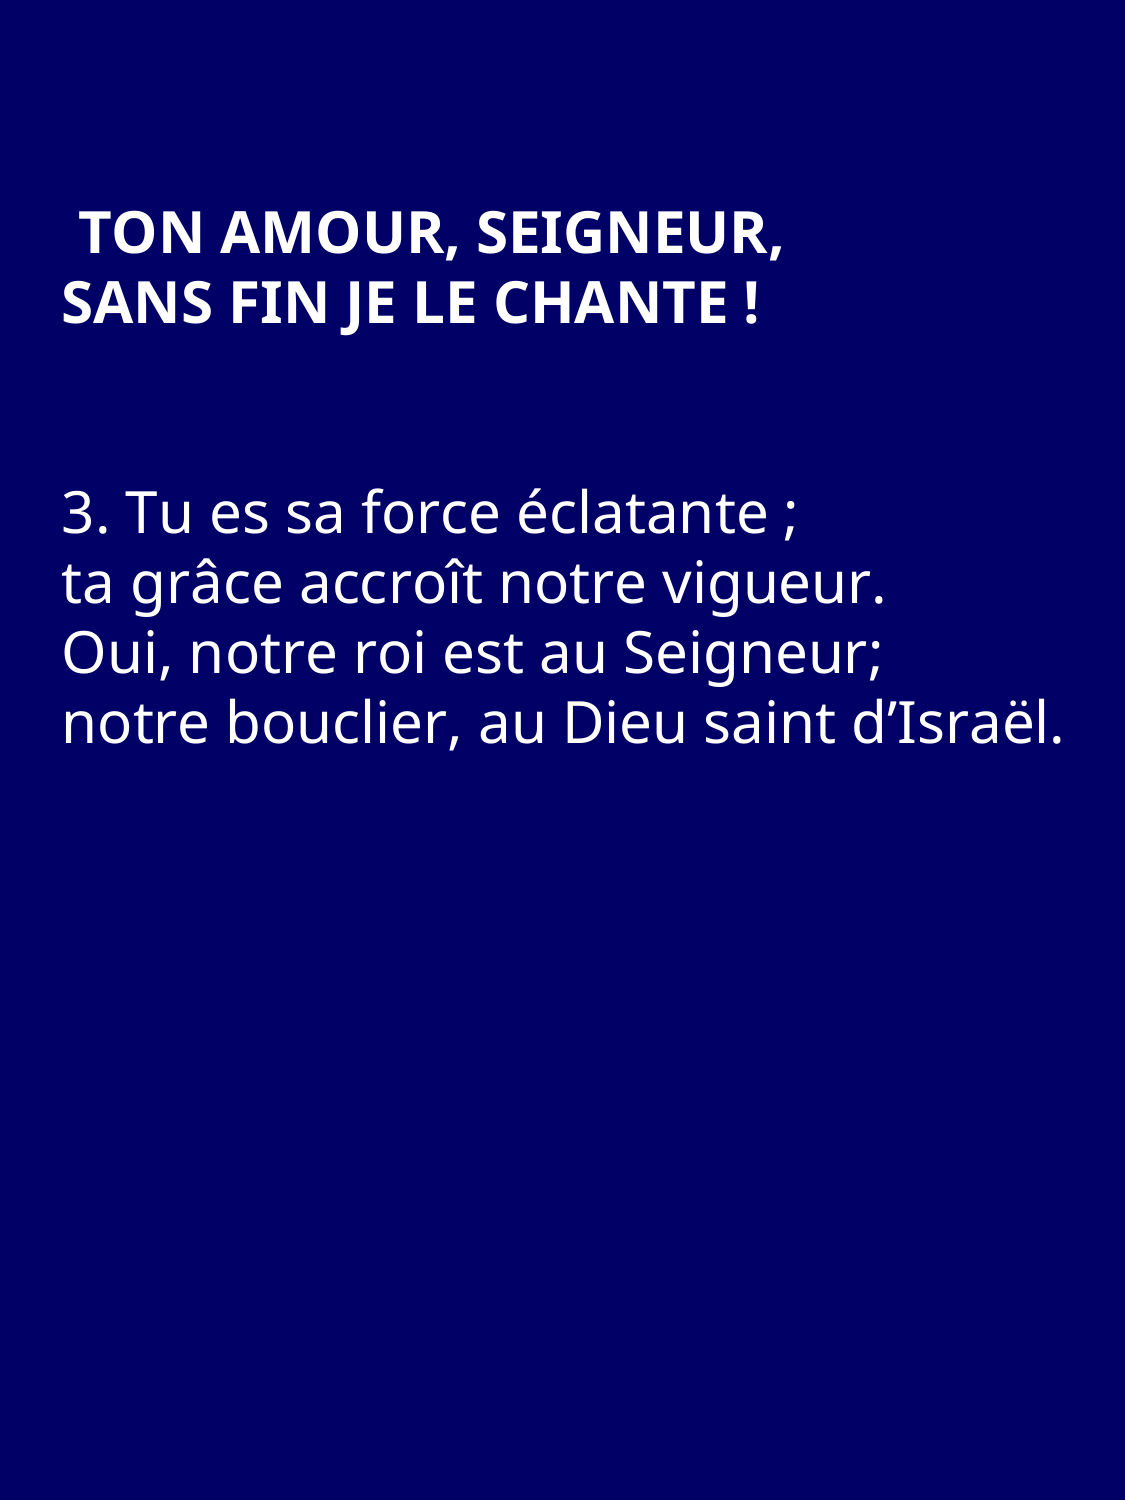

TON AMOUR, SEIGNEUR,
SANS FIN JE LE CHANTE !
3. Tu es sa force éclatante ;
ta grâce accroît notre vigueur.
Oui, notre roi est au Seigneur;
notre bouclier, au Dieu saint d’Israël.